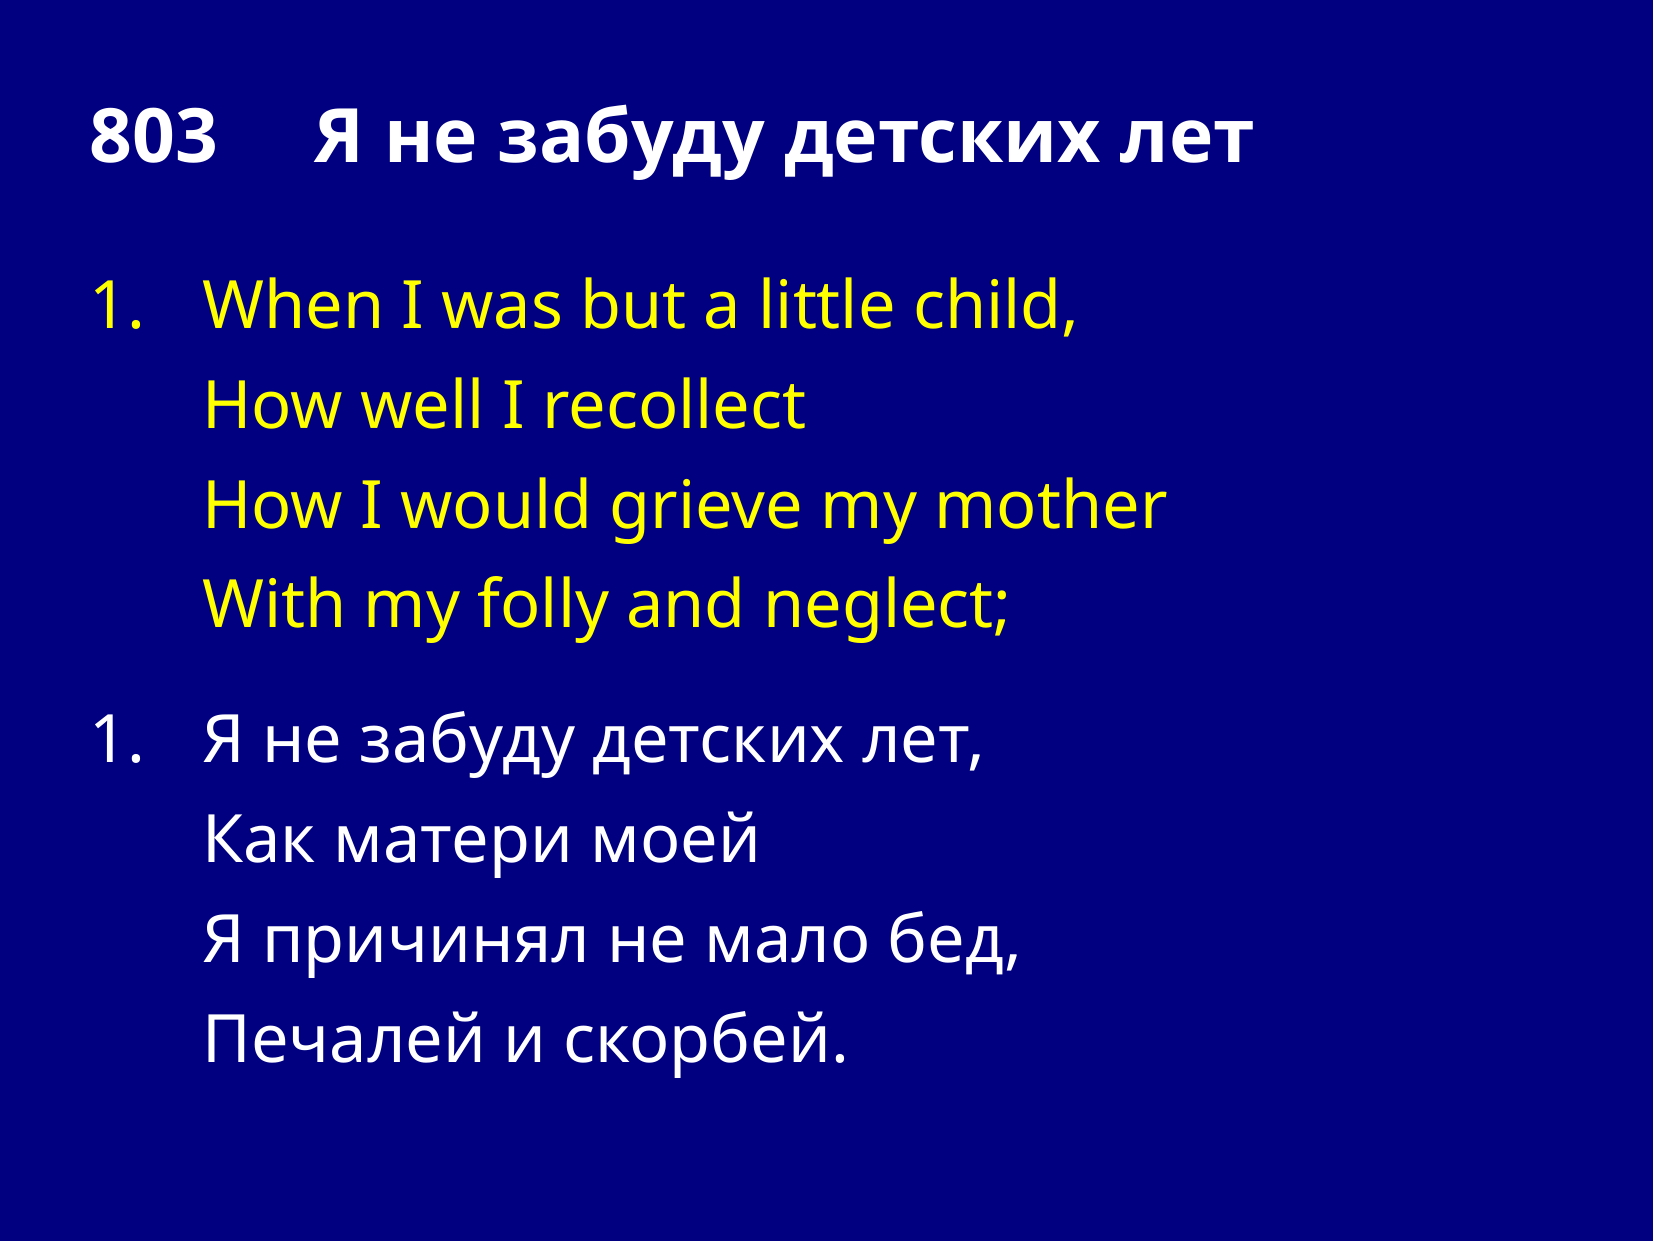

803	Я не забуду детских лет
1.	When I was but a little child,
	How well I recollect
	How I would grieve my mother
	With my folly and neglect;
1.	Я не забуду детских лет,
	Как матери моей
	Я причинял не мало бед,
	Печалей и скорбей.